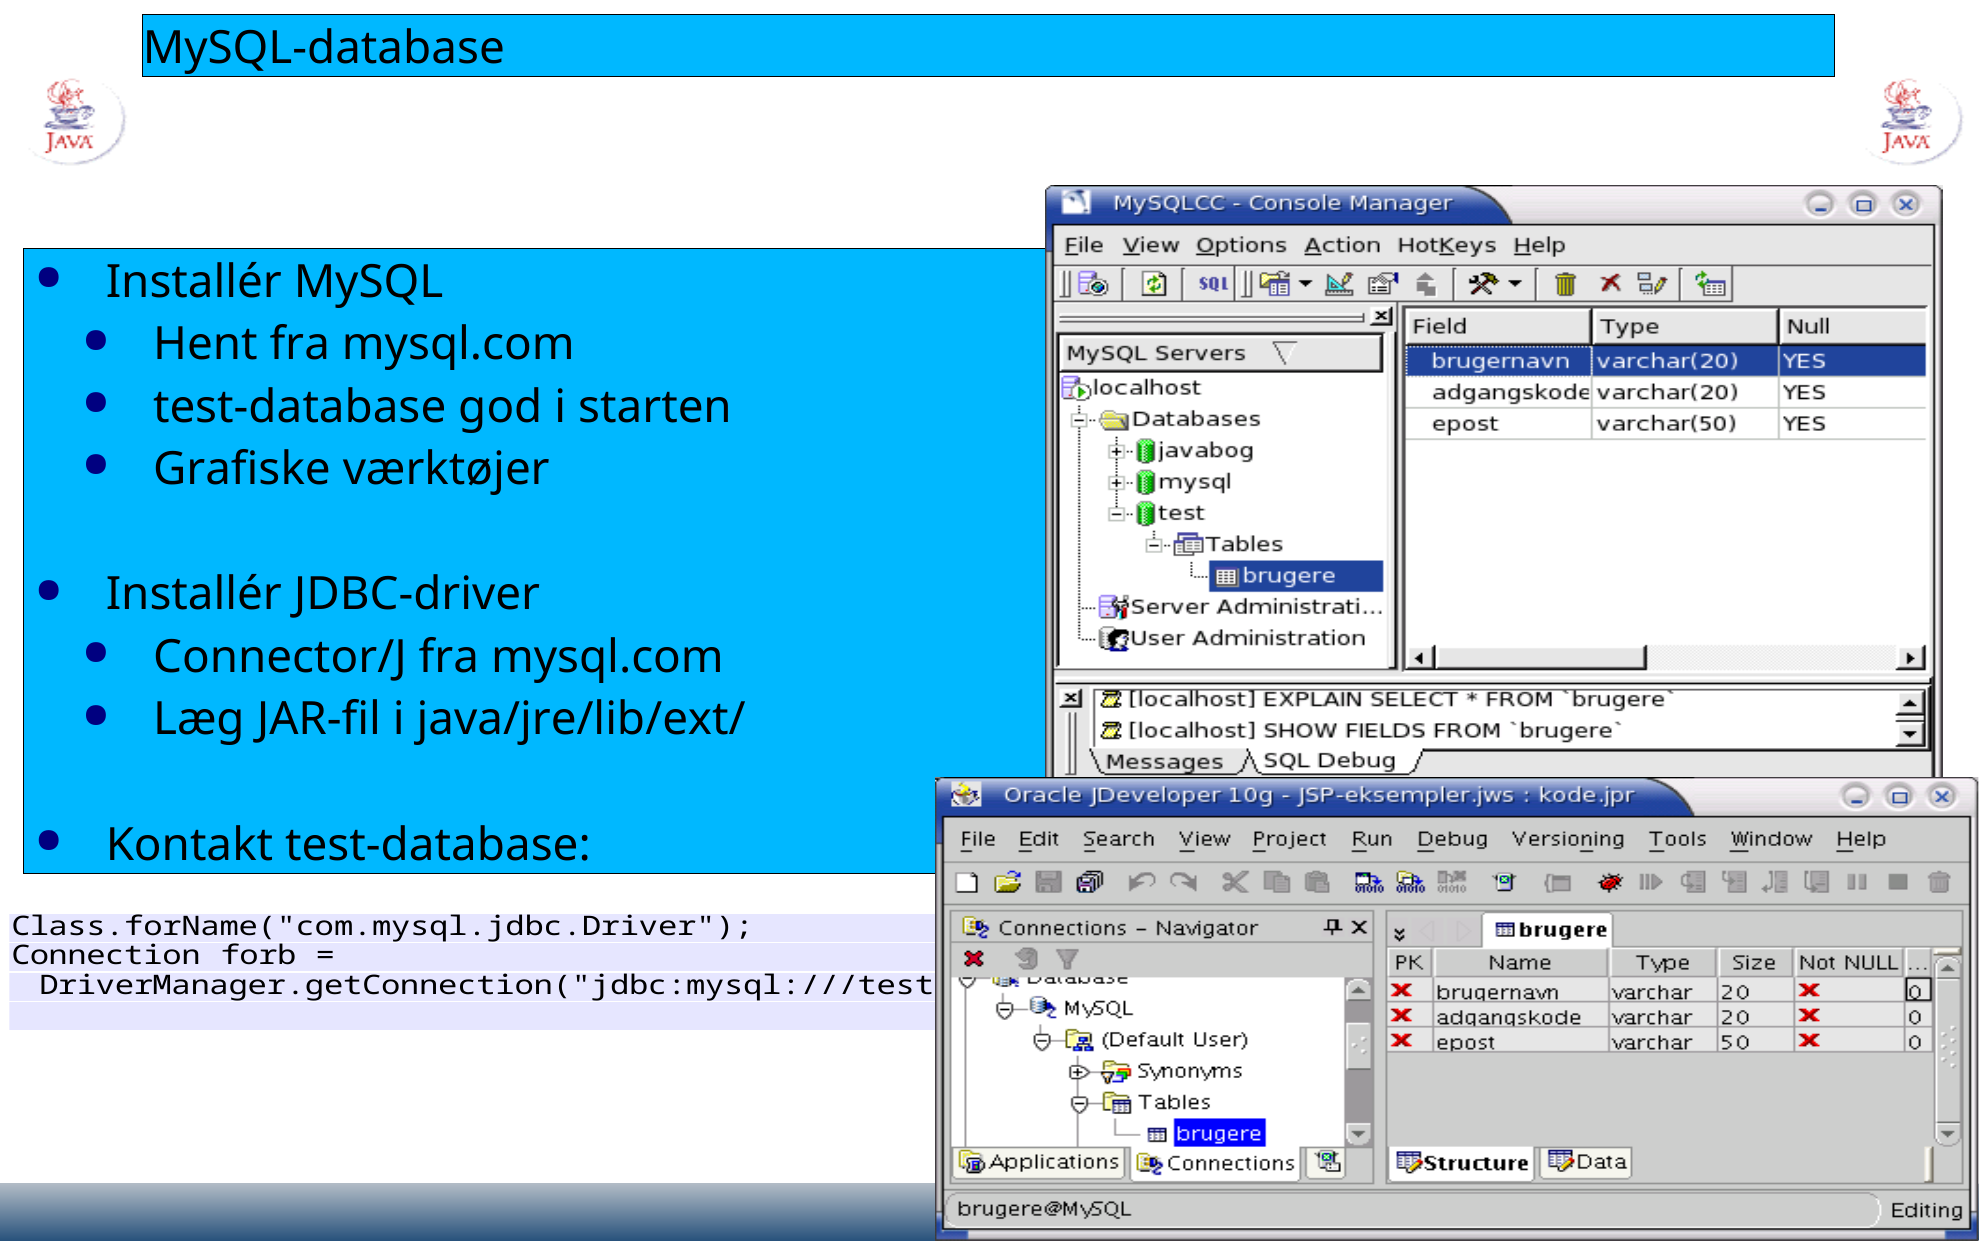

MySQL-database
Installér MySQL
Hent fra mysql.com
test-database god i starten
Grafiske værktøjer
Installér JDBC-driver
Connector/J fra mysql.com
Læg JAR-fil i java/jre/lib/ext/
Kontakt test-database: